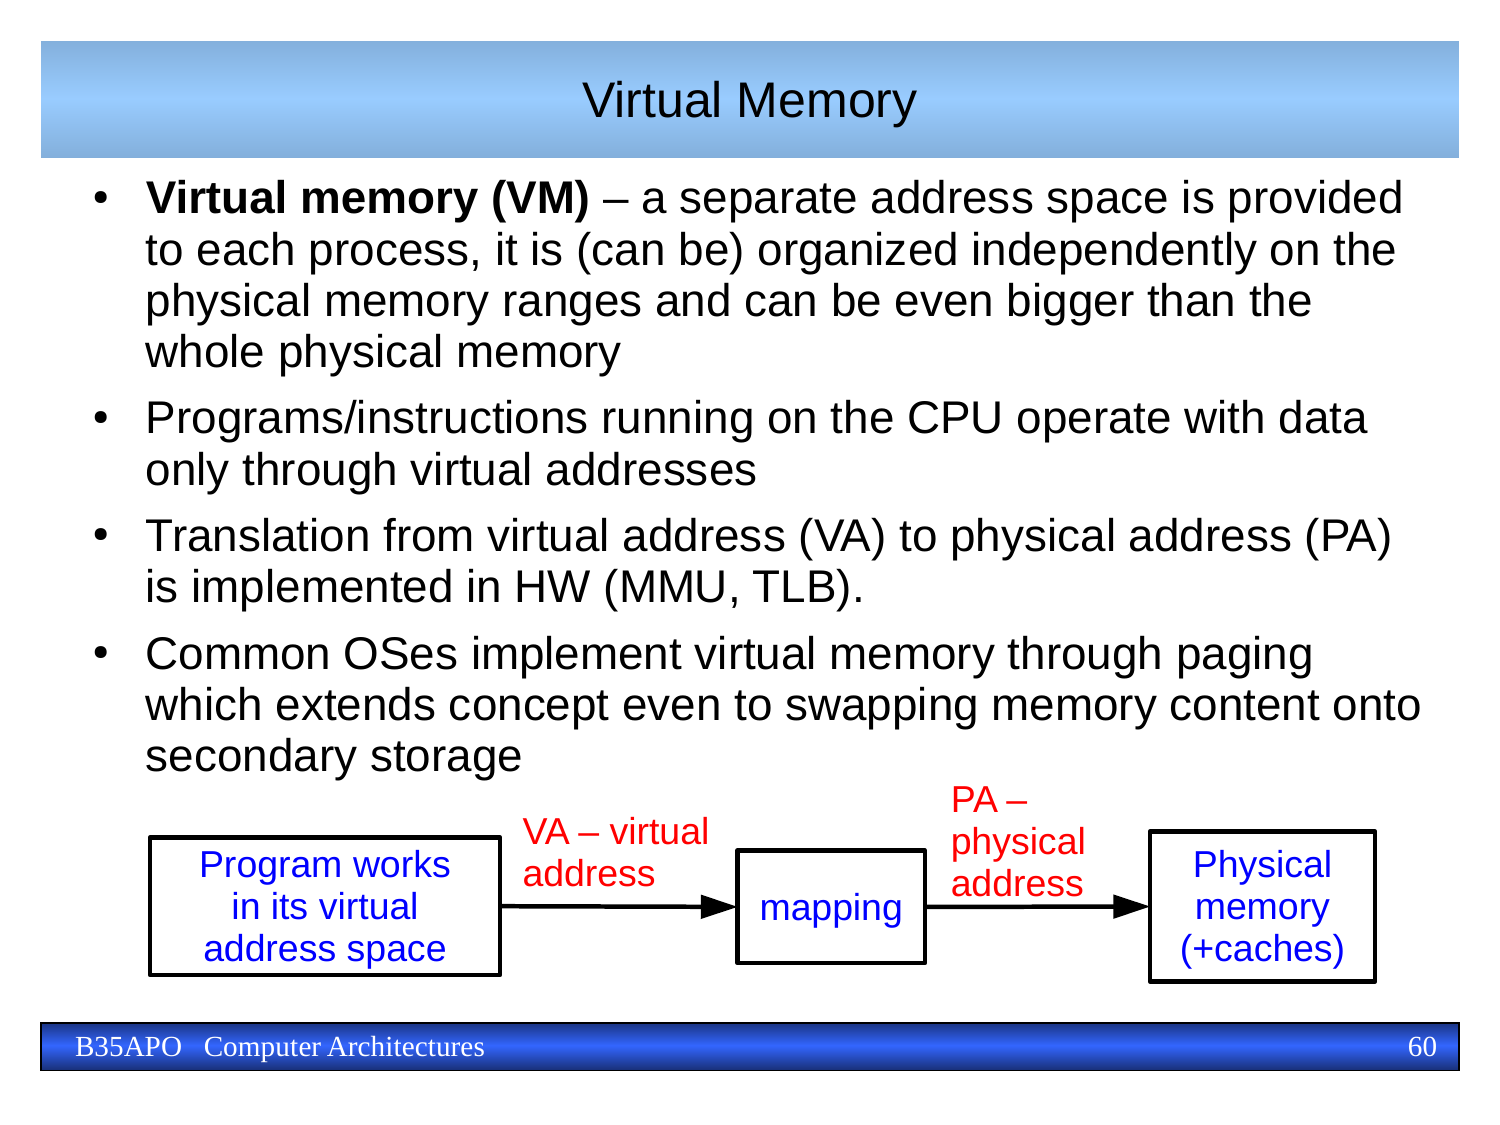

# Virtual Memory
Virtual memory (VM) – a separate address space is provided to each process, it is (can be) organized independently on the physical memory ranges and can be even bigger than the whole physical memory
Programs/instructions running on the CPU operate with data only through virtual addresses
Translation from virtual address (VA) to physical address (PA) is implemented in HW (MMU, TLB).
Common OSes implement virtual memory through paging which extends concept even to swapping memory content onto secondary storage
PA –
physical
address
VA – virtual
address
Physical
memory
(+caches)
Program works
in its virtual
address space
mapping
B35APO Computer Architectures
60